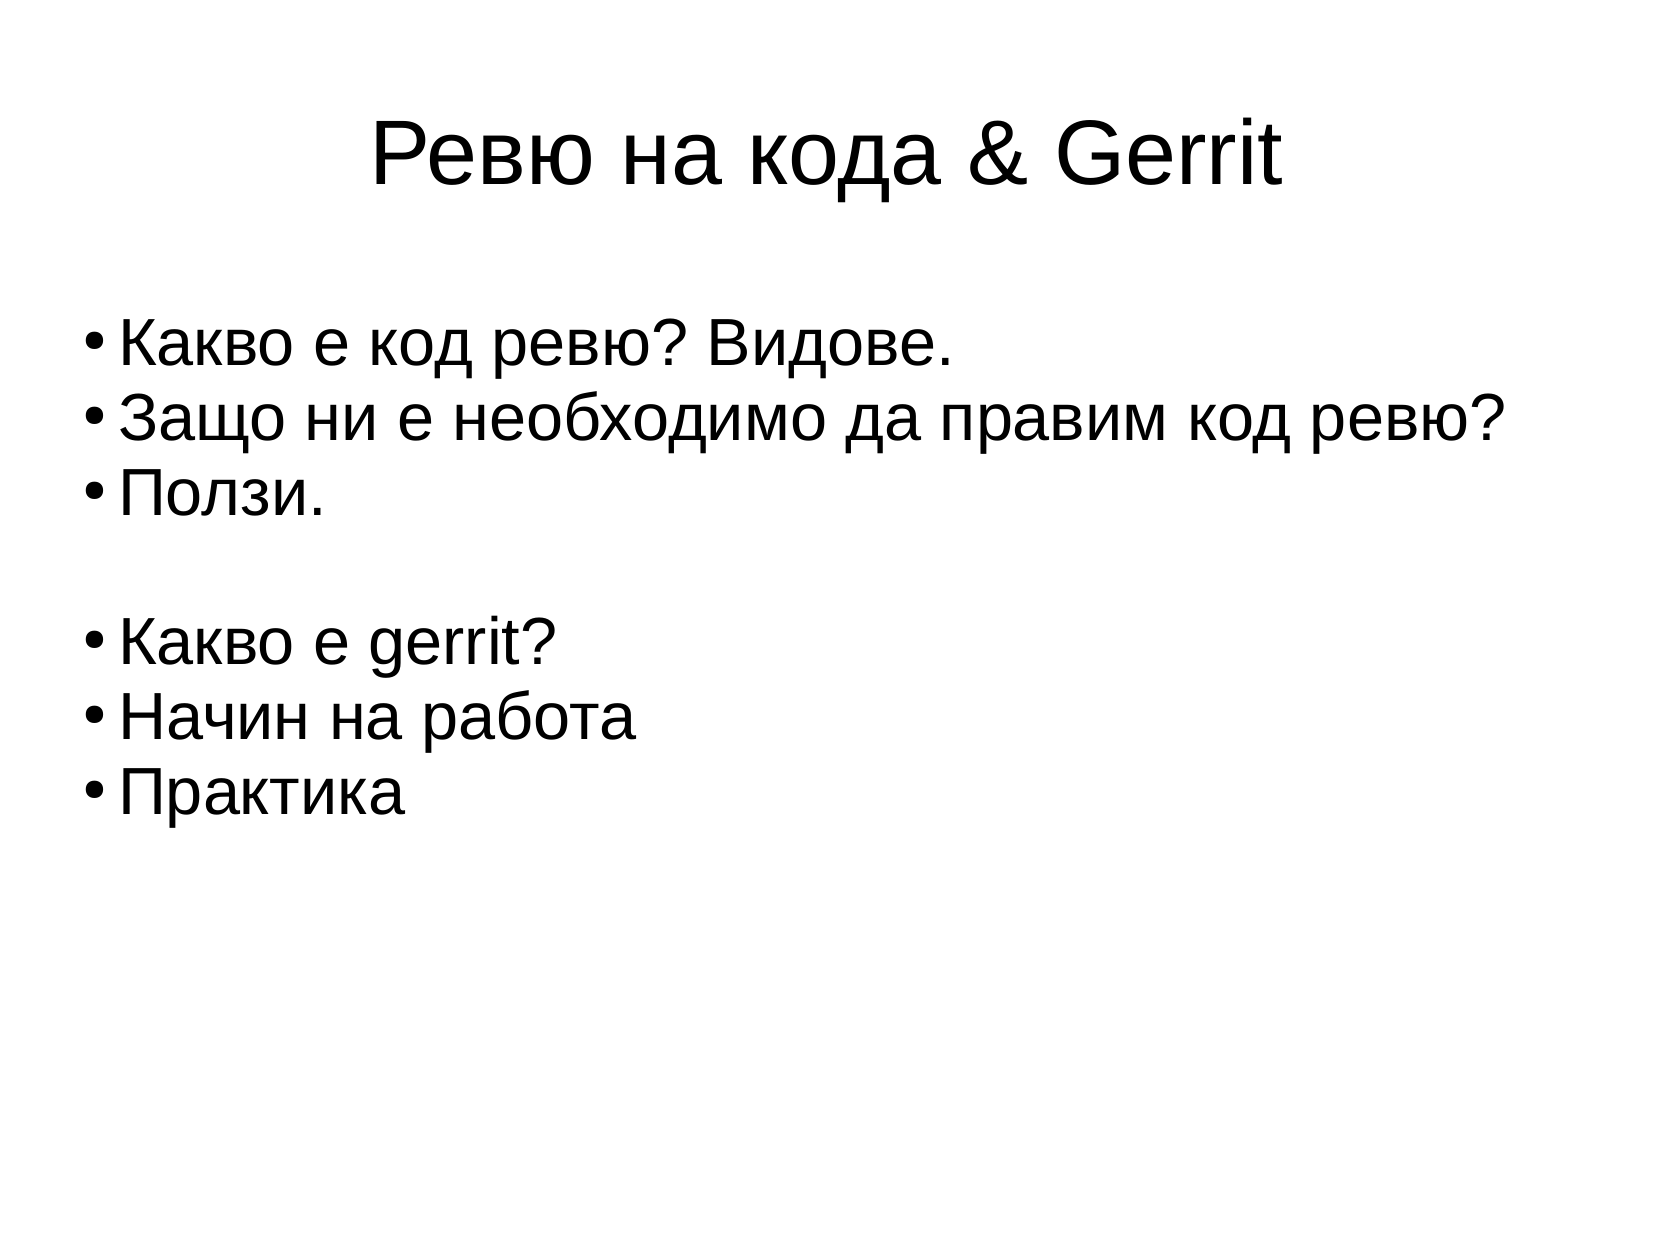

# Ревю на кода & Gerrit
Какво е код ревю? Видове.
Защо ни е необходимо да правим код ревю?
Ползи.
Какво е gerrit?
Начин на работа
Практика